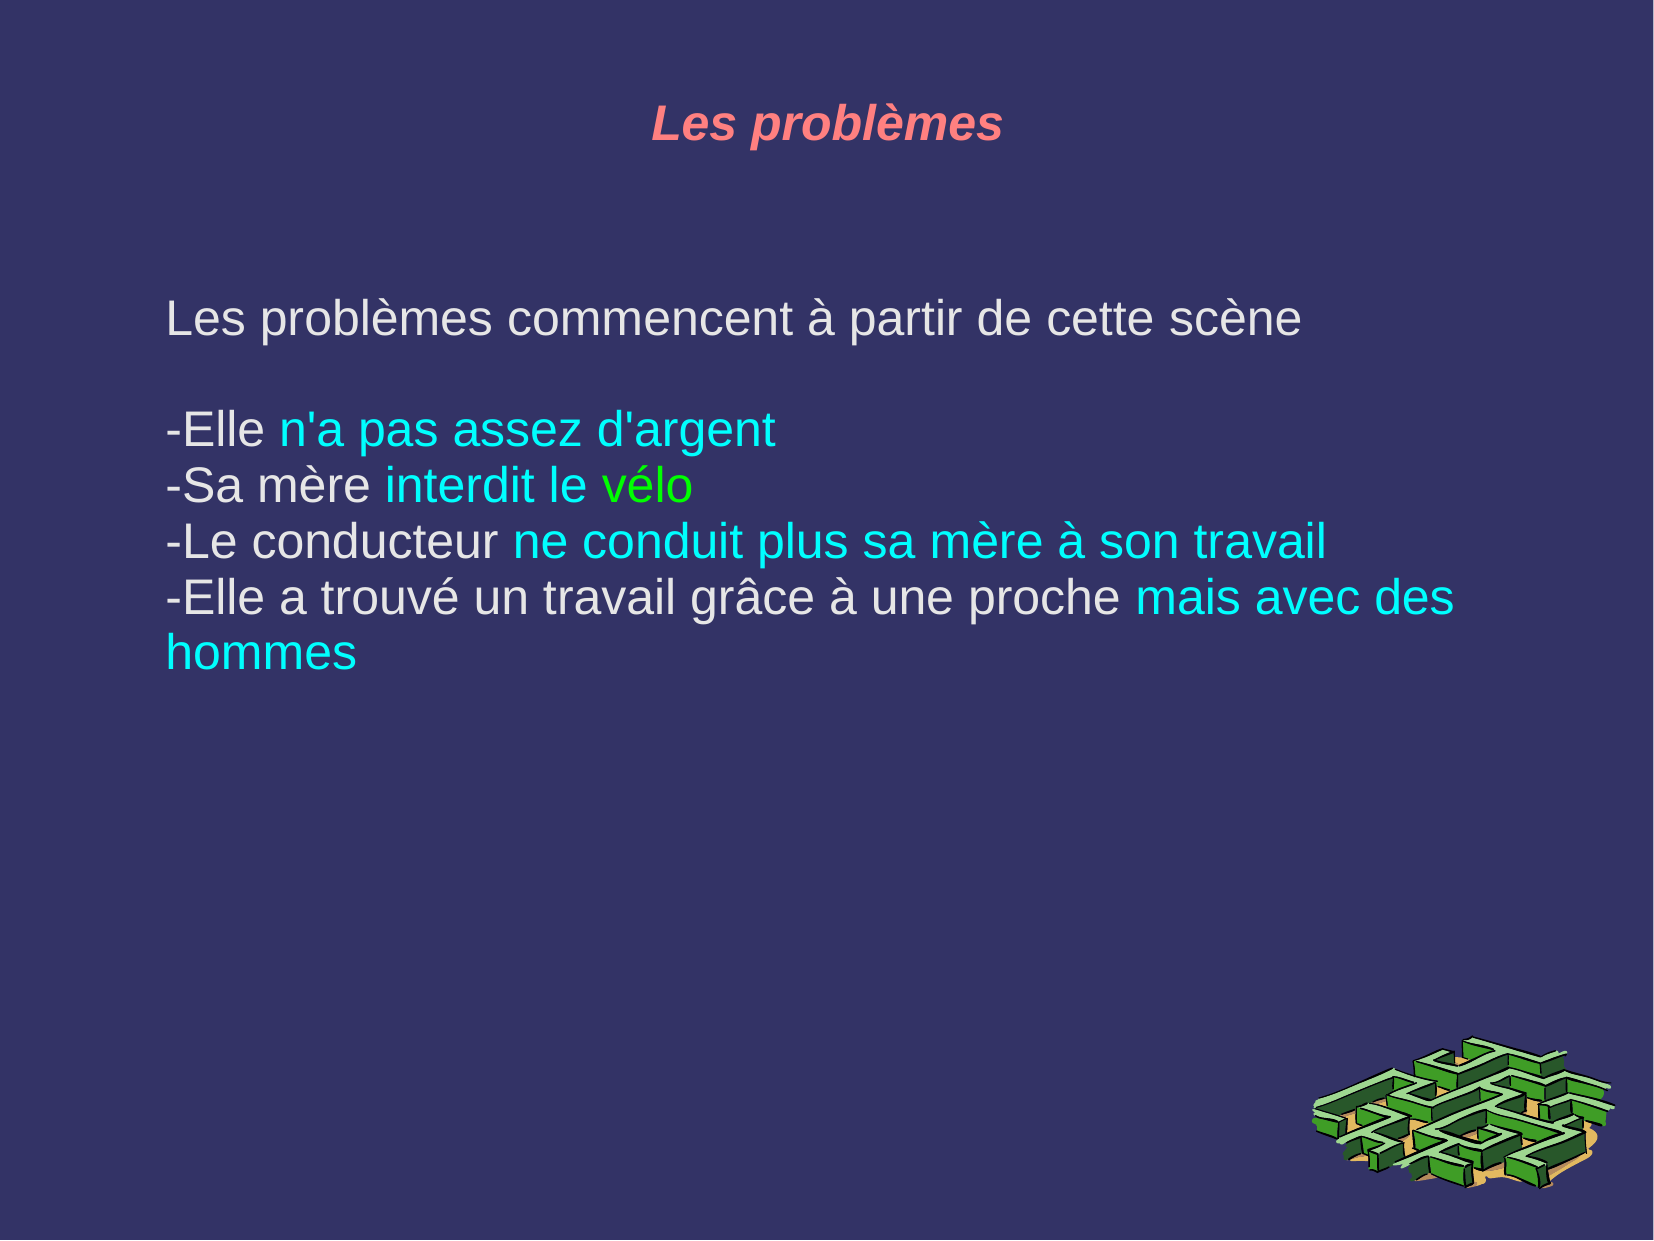

# Les problèmes
Les problèmes commencent à partir de cette scène
-Elle n'a pas assez d'argent
-Sa mère interdit le vélo
-Le conducteur ne conduit plus sa mère à son travail
-Elle a trouvé un travail grâce à une proche mais avec des hommes